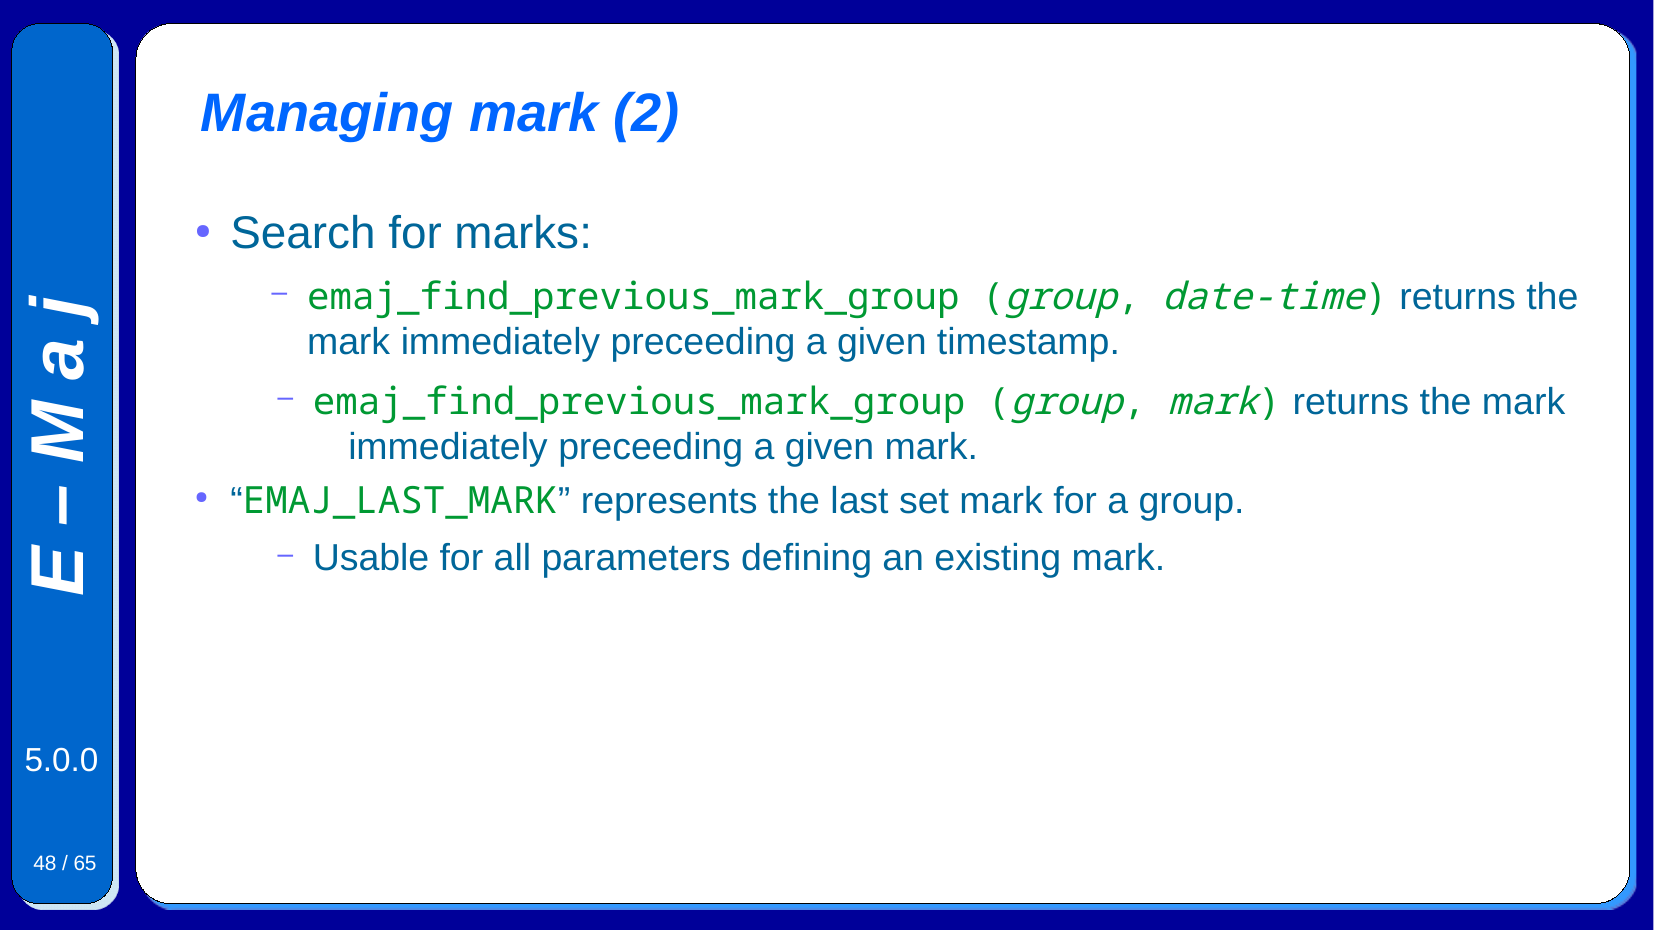

# Managing mark (2)
Search for marks:
emaj_find_previous_mark_group (group, date-time) returns the mark immediately preceeding a given timestamp.
emaj_find_previous_mark_group (group, mark) returns the mark immediately preceeding a given mark.
“EMAJ_LAST_MARK” represents the last set mark for a group.
Usable for all parameters defining an existing mark.